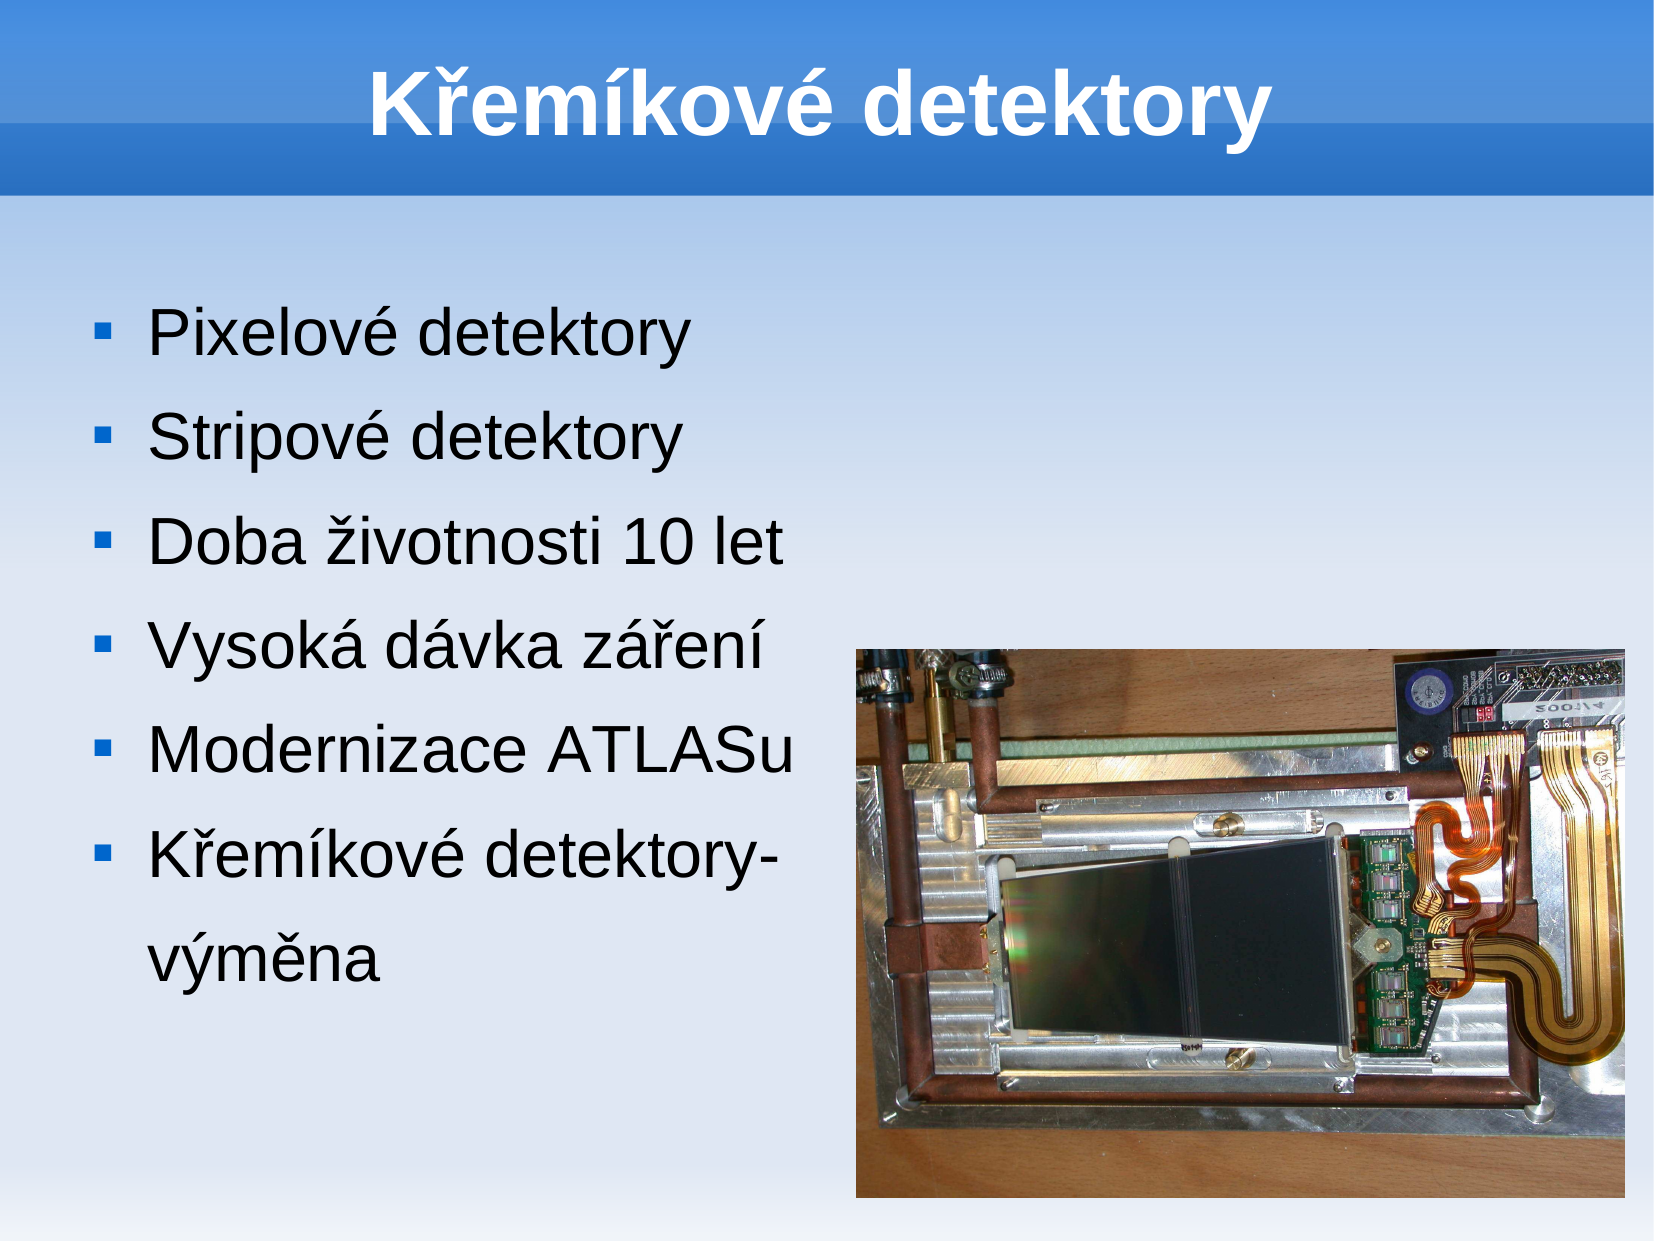

# Křemíkové detektory
Pixelové detektory
Stripové detektory
Doba životnosti 10 let
Vysoká dávka záření
Modernizace ATLASu
Křemíkové detektory-
výměna